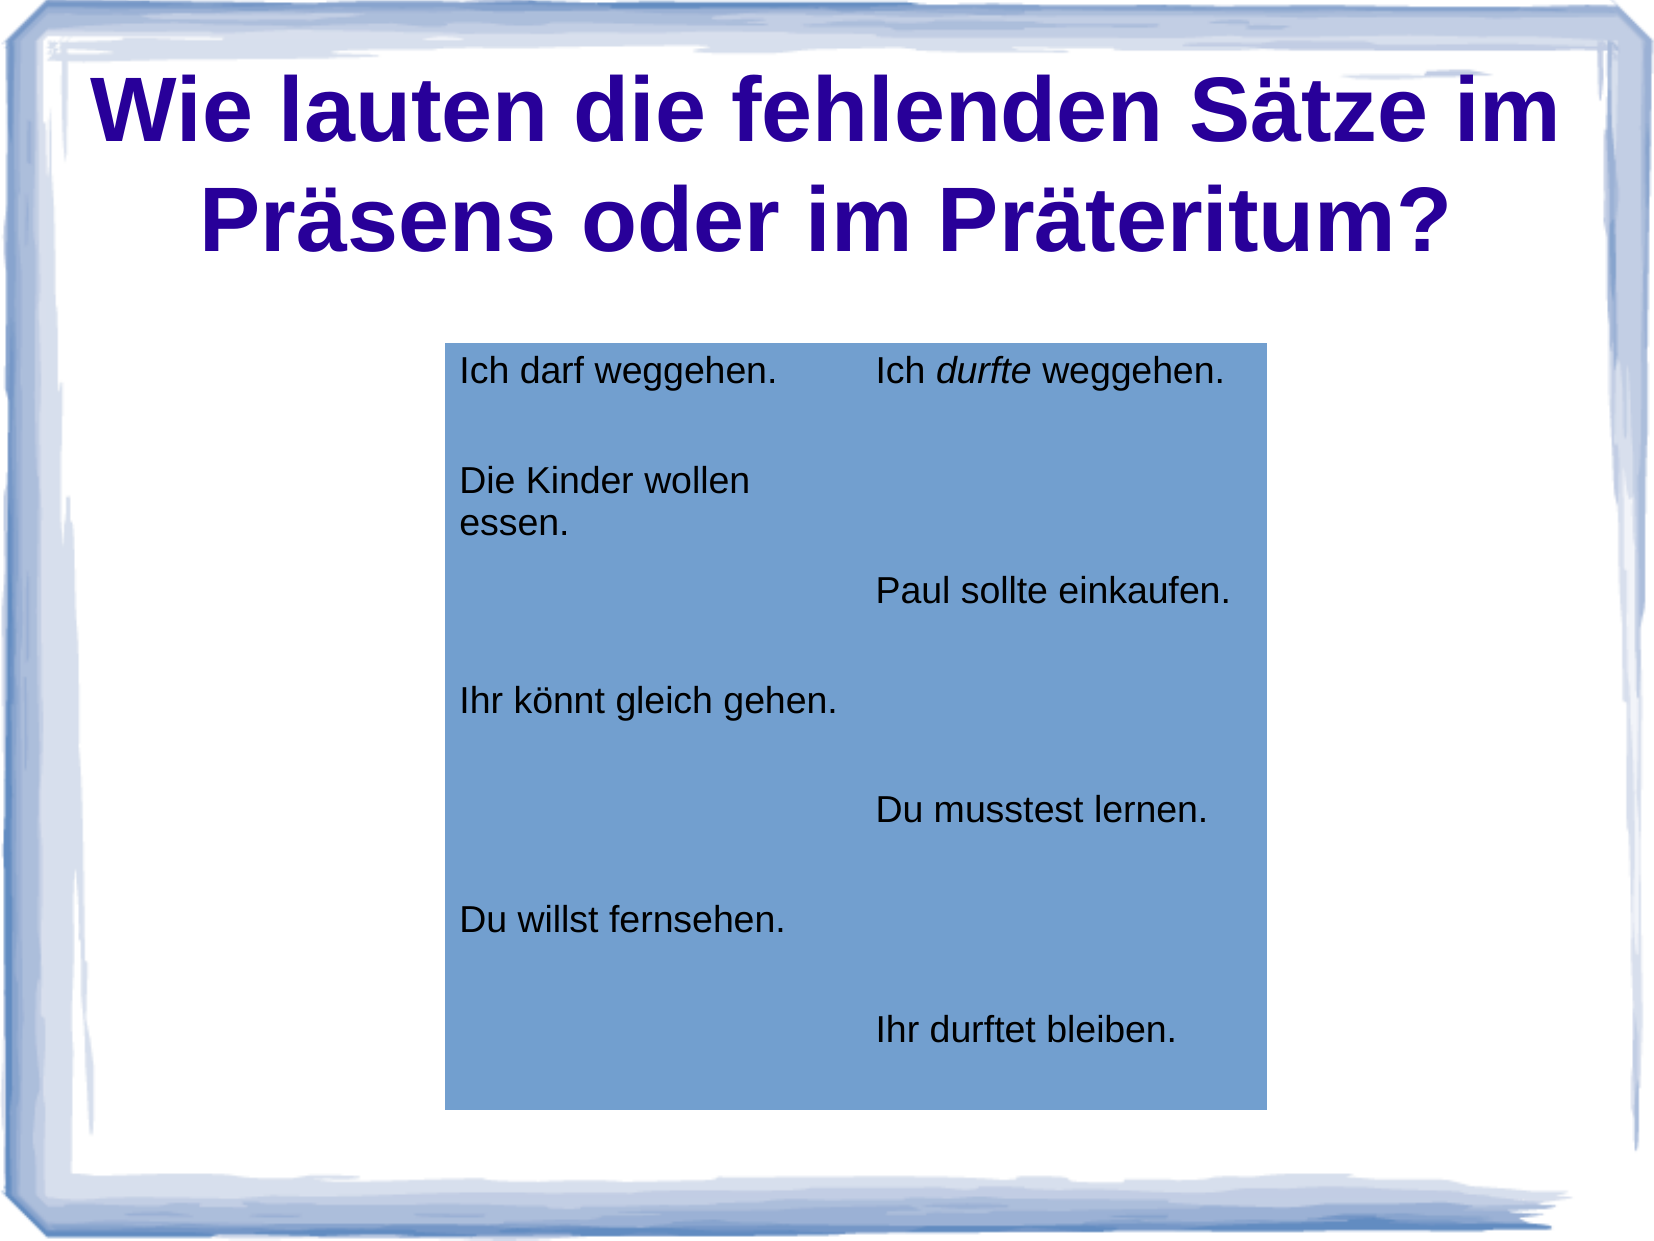

# Wie lauten die fehlenden Sätze im Präsens oder im Präteritum?
| Ich darf weggehen. | Ich durfte weggehen. |
| --- | --- |
| Die Kinder wollen essen. | |
| | Paul sollte einkaufen. |
| Ihr könnt gleich gehen. | |
| | Du musstest lernen. |
| Du willst fernsehen. | |
| | Ihr durftet bleiben. |